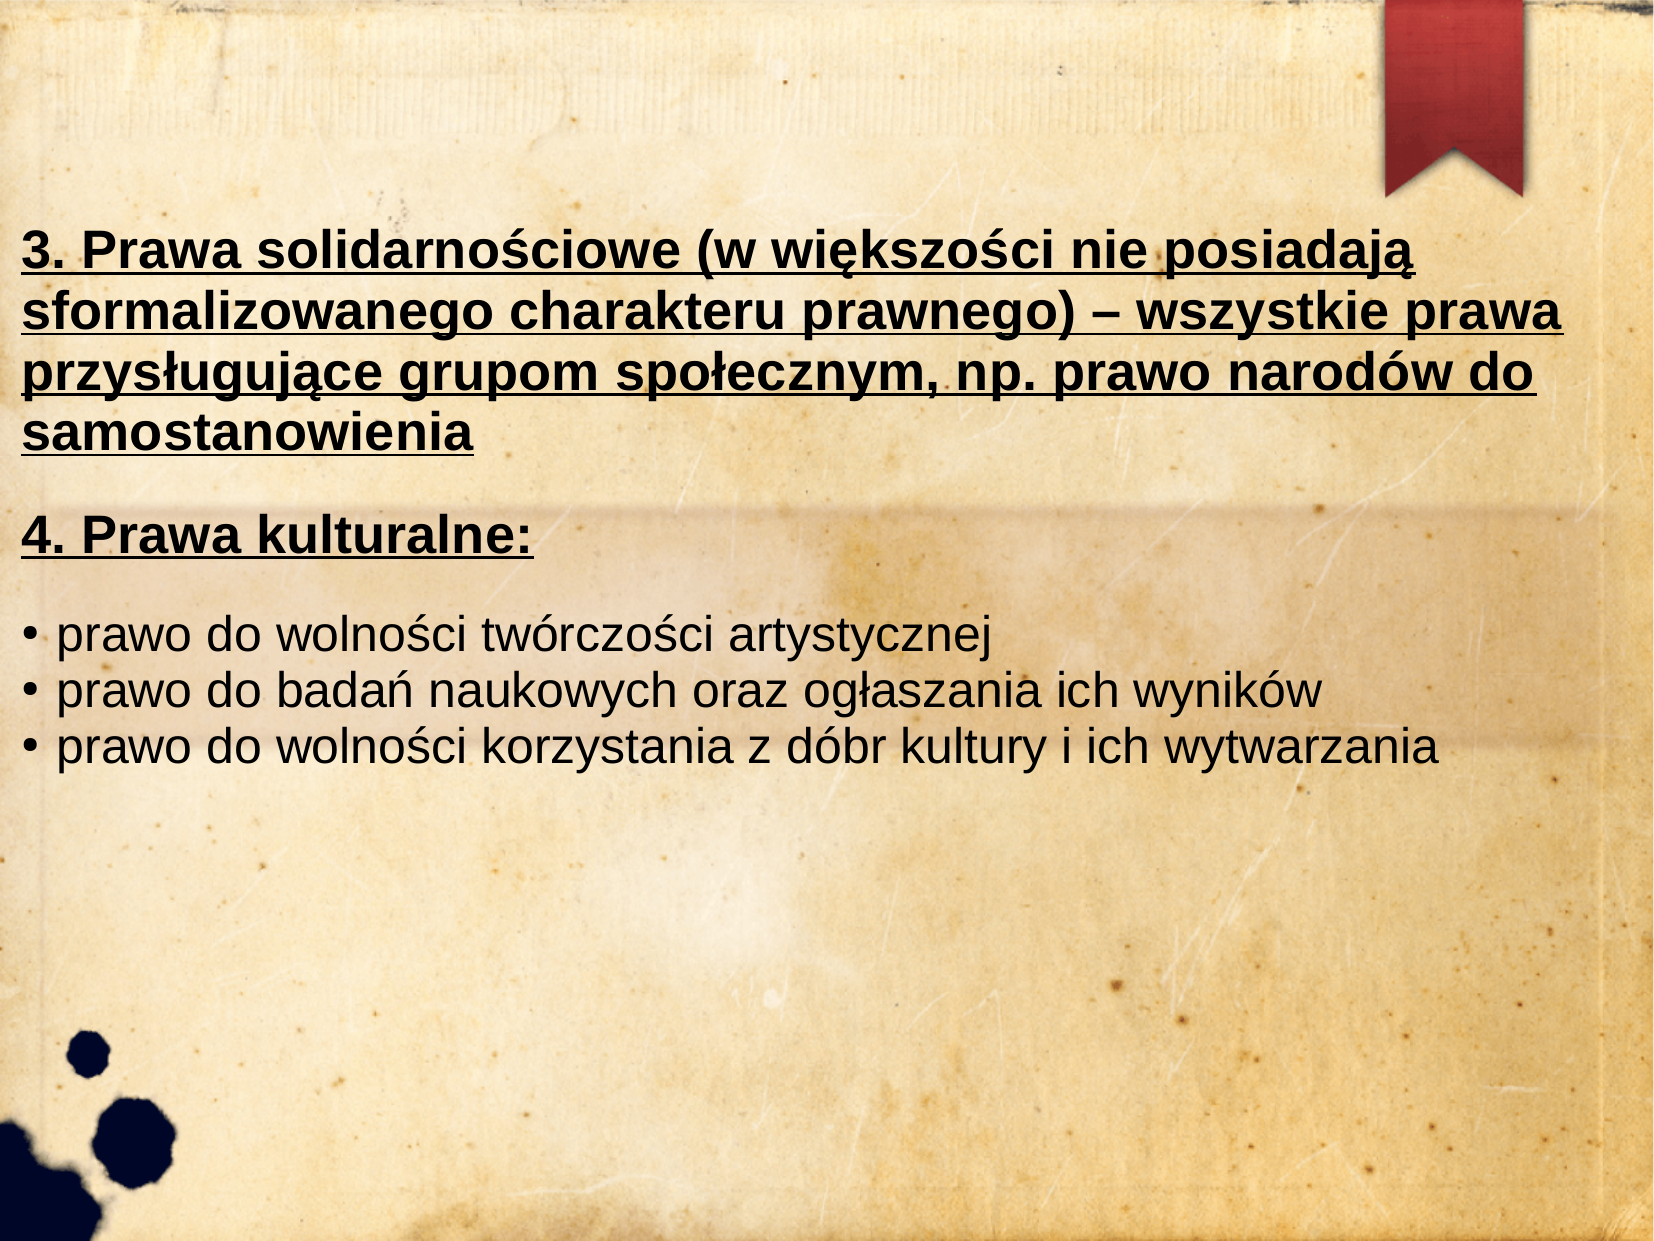

3. Prawa solidarnościowe (w większości nie posiadają sformalizowanego charakteru prawnego) – wszystkie prawa przysługujące grupom społecznym, np. prawo narodów do samostanowienia
4. Prawa kulturalne:
prawo do wolności twórczości artystycznej
prawo do badań naukowych oraz ogłaszania ich wyników
prawo do wolności korzystania z dóbr kultury i ich wytwarzania